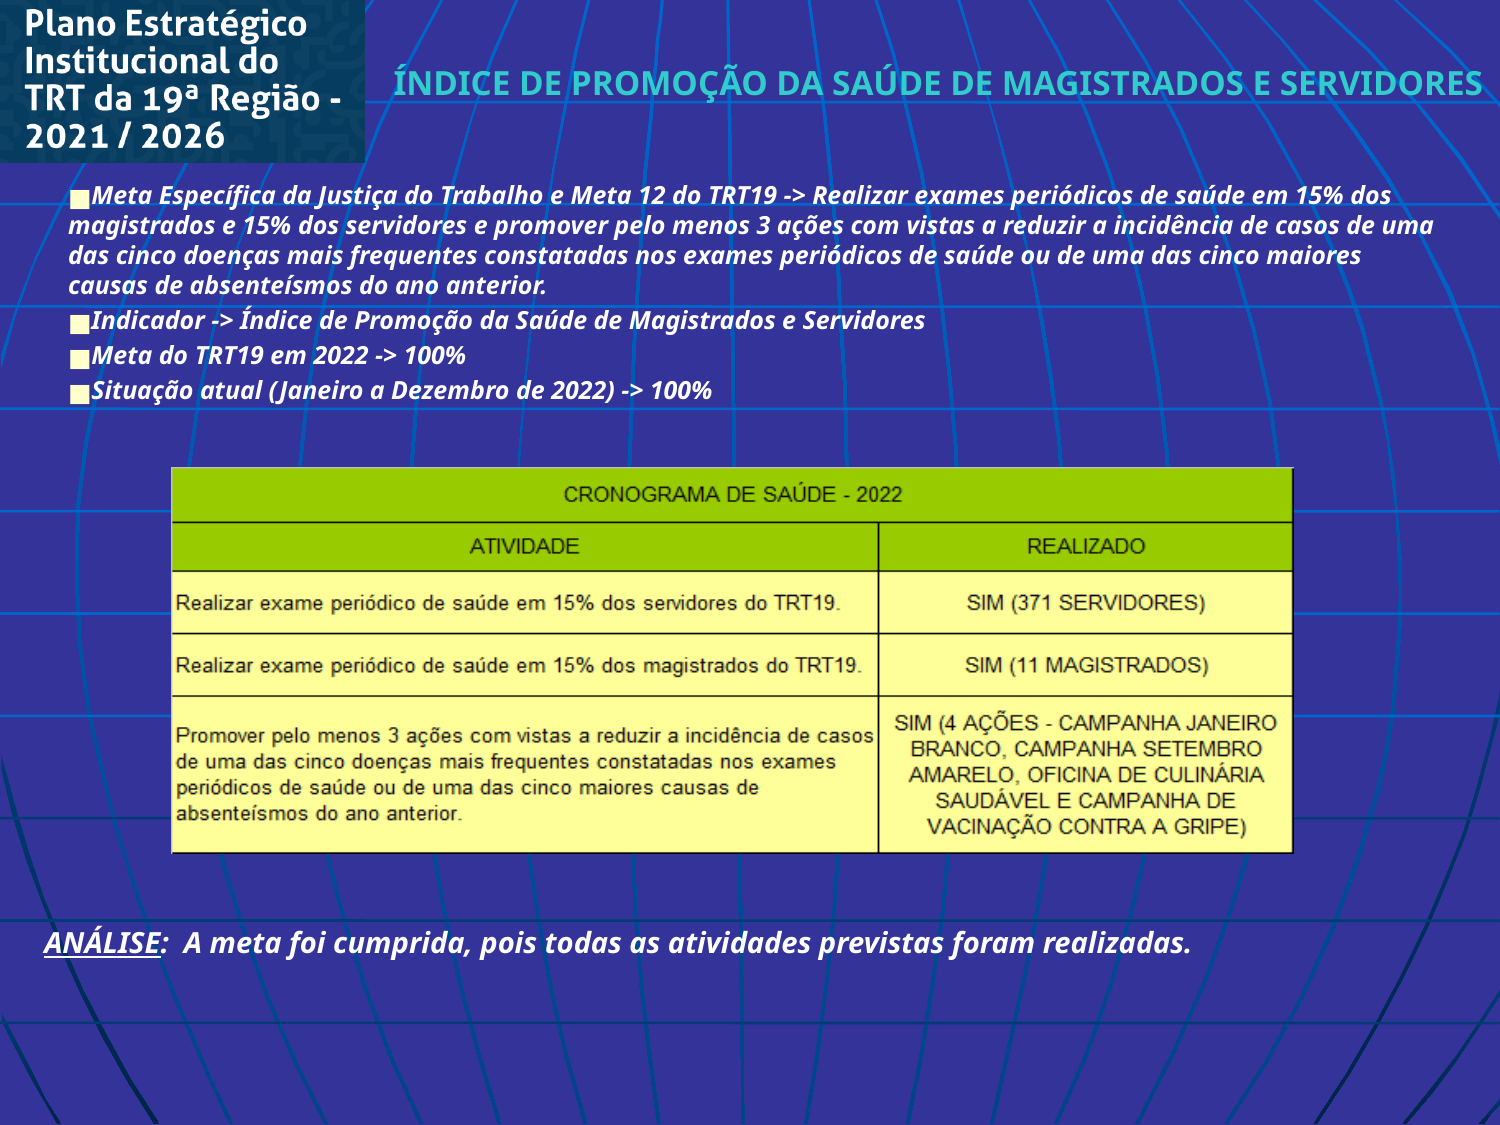

ÍNDICE DE PROMOÇÃO DA SAÚDE DE MAGISTRADOS E SERVIDORES
Meta Específica da Justiça do Trabalho e Meta 12 do TRT19 -> Realizar exames periódicos de saúde em 15% dos magistrados e 15% dos servidores e promover pelo menos 3 ações com vistas a reduzir a incidência de casos de uma das cinco doenças mais frequentes constatadas nos exames periódicos de saúde ou de uma das cinco maiores causas de absenteísmos do ano anterior.
Indicador -> Índice de Promoção da Saúde de Magistrados e Servidores
Meta do TRT19 em 2022 -> 100%
Situação atual (Janeiro a Dezembro de 2022) -> 100%
ANÁLISE: A meta foi cumprida, pois todas as atividades previstas foram realizadas.